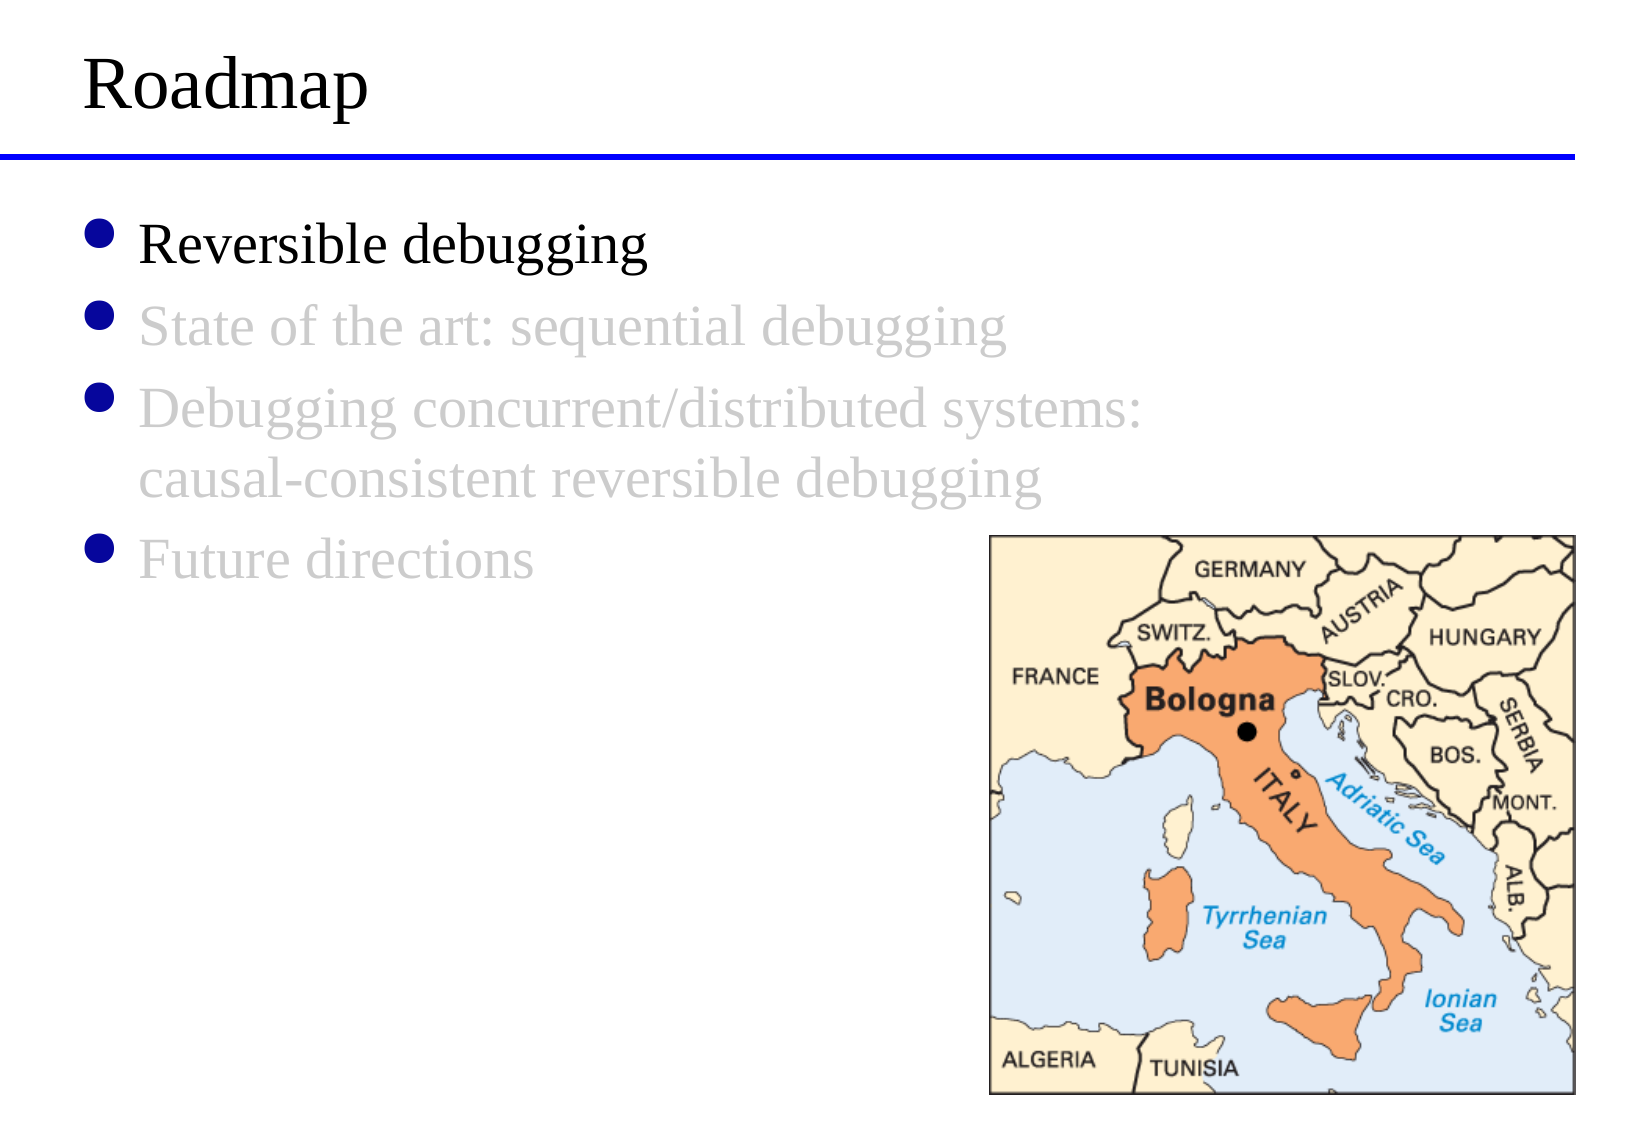

# Roadmap
Reversible debugging
State of the art: sequential debugging
Debugging concurrent/distributed systems:
causal-consistent reversible debugging
Future directions